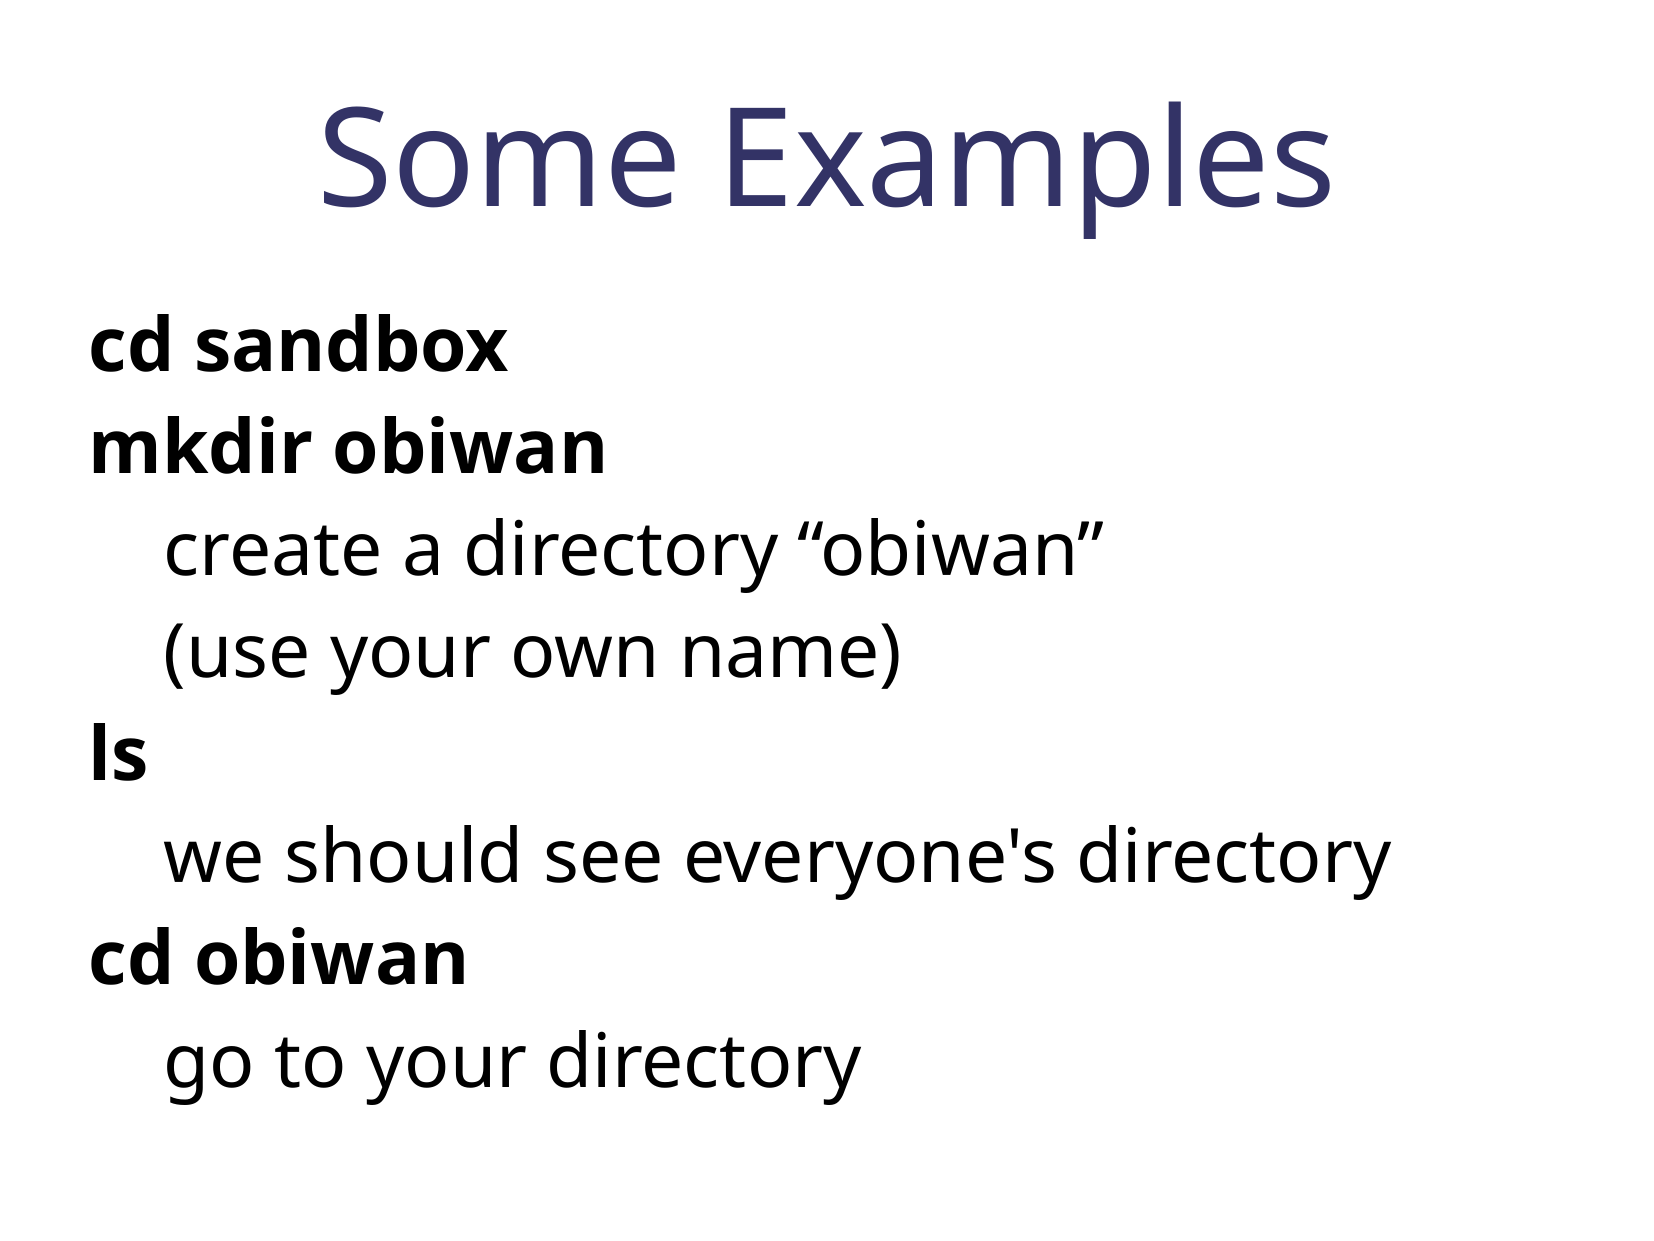

# Some Examples
cd sandbox
mkdir obiwan
	create a directory “obiwan”
	(use your own name)
ls
	we should see everyone's directory
cd obiwan
	go to your directory